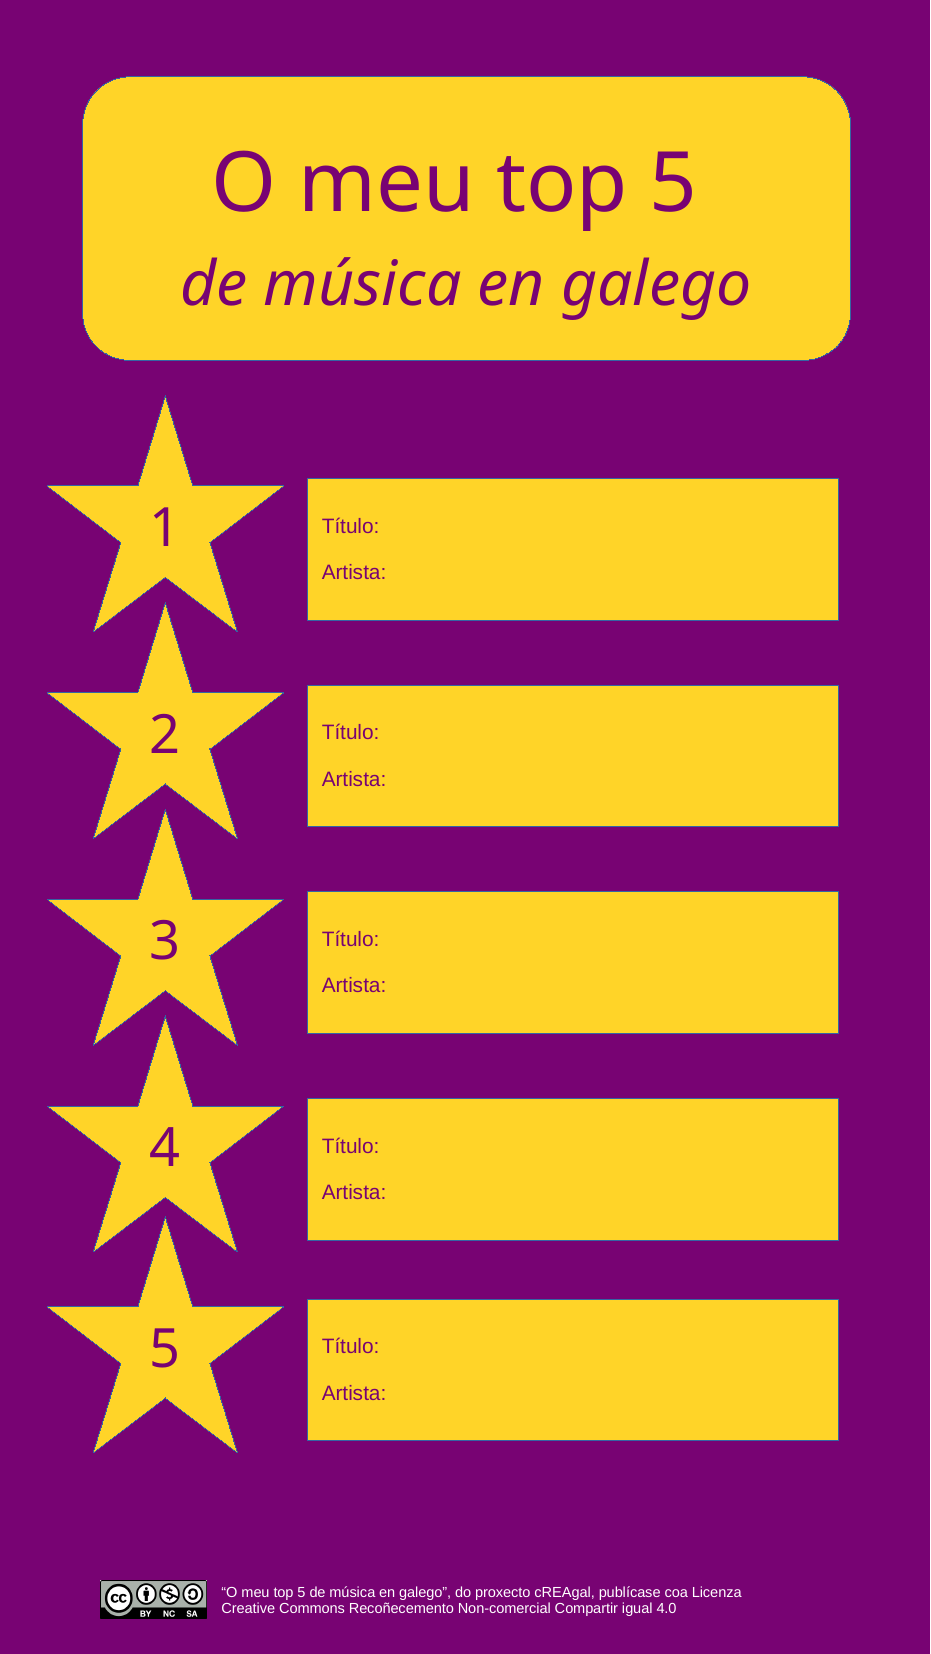

O meu top 5
de música en galego
1
Título:
Artista:
2
Título:
Artista:
3
Título:
Artista:
4
Título:
Artista:
5
Título:
Artista:
“O meu top 5 de música en galego”, do proxecto cREAgal, publícase coa Licenza
Creative Commons Recoñecemento Non-comercial Compartir igual 4.0